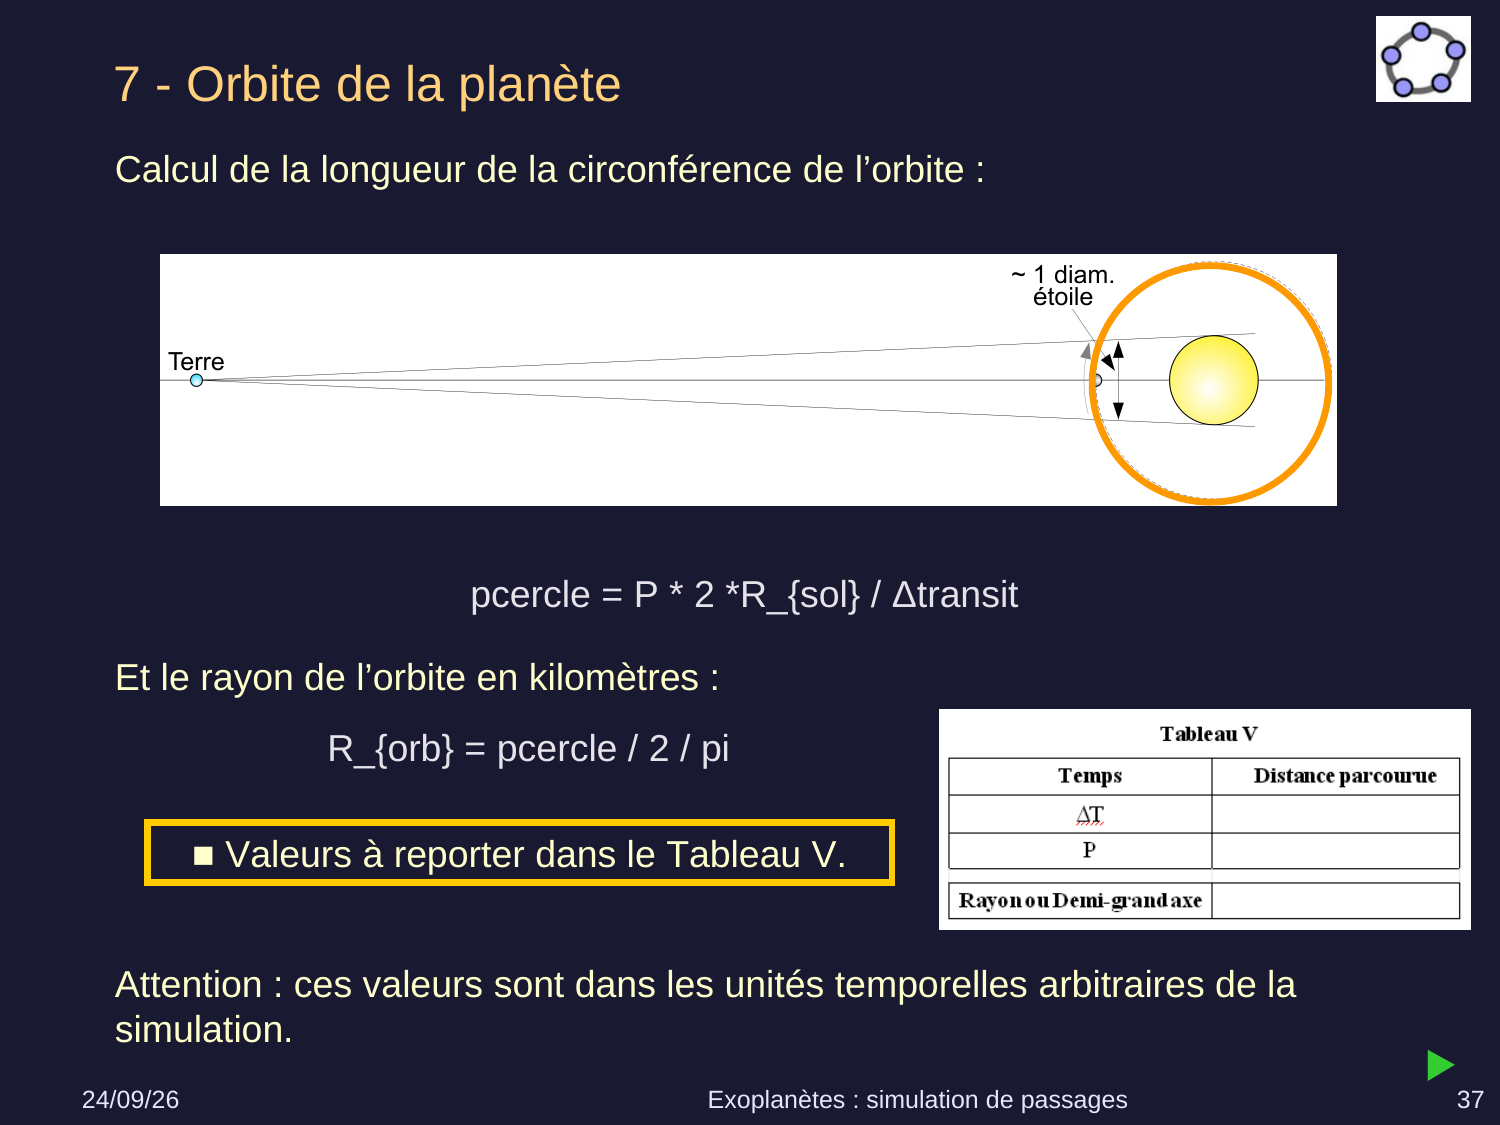

7 - Orbite de la planète
Calcul de la longueur de la circonférence de l’orbite :
pcercle = P * 2 *R_{sol} / Δtransit
Et le rayon de l’orbite en kilomètres :
R_{orb} = pcercle / 2 / pi
■ Valeurs à reporter dans le Tableau V.
Attention : ces valeurs sont dans les unités temporelles arbitraires de la simulation.

Exoplanètes : simulation de passages
37